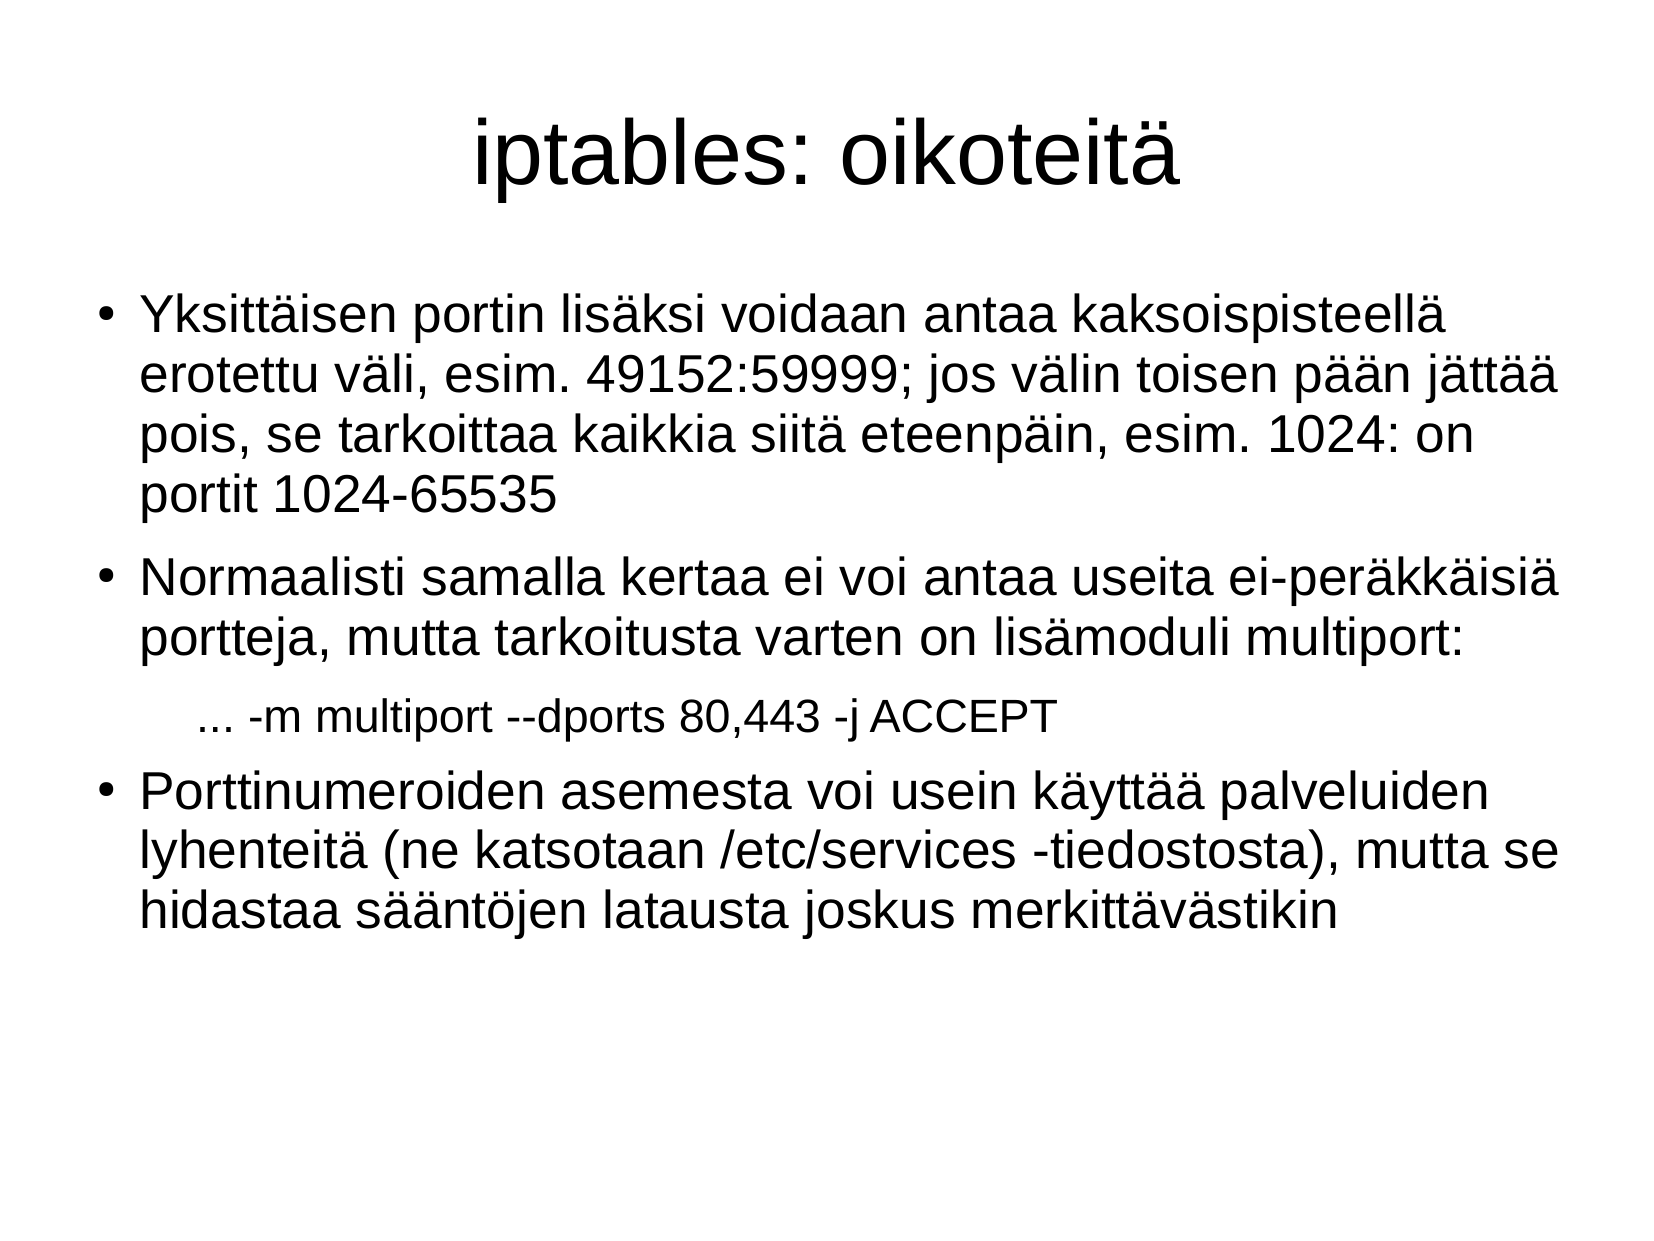

# iptables: oikoteitä
Yksittäisen portin lisäksi voidaan antaa kaksoispisteellä erotettu väli, esim. 49152:59999; jos välin toisen pään jättää pois, se tarkoittaa kaikkia siitä eteenpäin, esim. 1024: on portit 1024-65535
Normaalisti samalla kertaa ei voi antaa useita ei-peräkkäisiä portteja, mutta tarkoitusta varten on lisämoduli multiport:
... -m multiport --dports 80,443 -j ACCEPT
Porttinumeroiden asemesta voi usein käyttää palveluiden lyhenteitä (ne katsotaan /etc/services -tiedostosta), mutta se hidastaa sääntöjen latausta joskus merkittävästikin